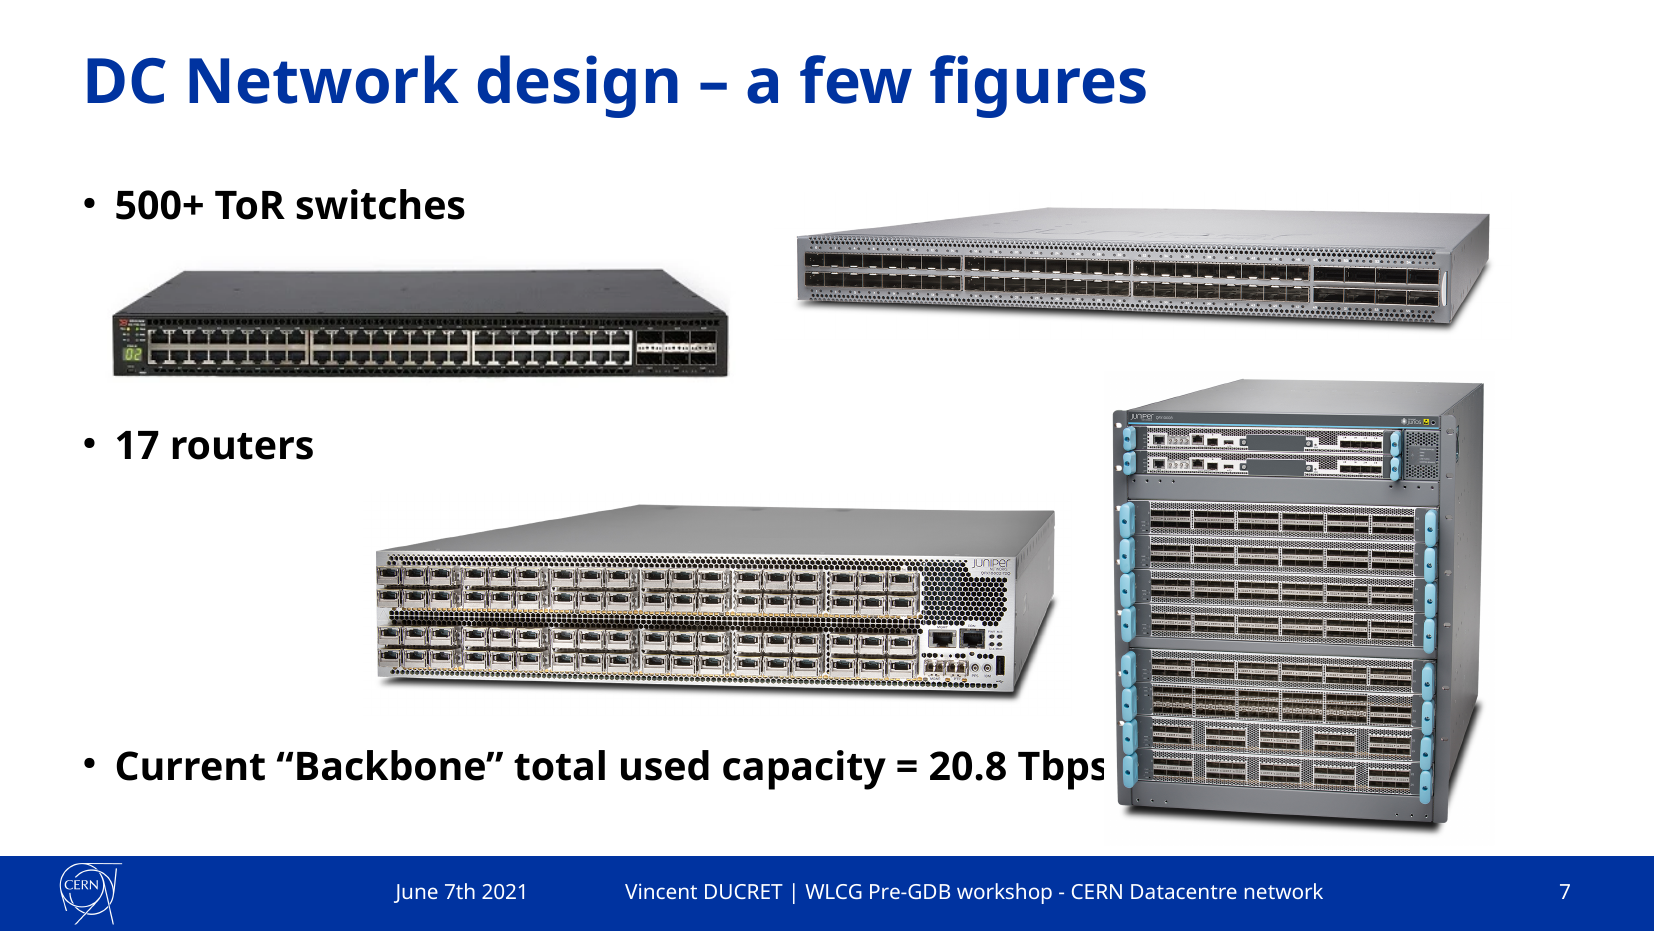

# DC Network design – a few figures
500+ ToR switches
17 routers
Current “Backbone” total used capacity = 20.8 Tbps
June 7th 2021
Vincent DUCRET | WLCG Pre-GDB workshop - CERN Datacentre network
7